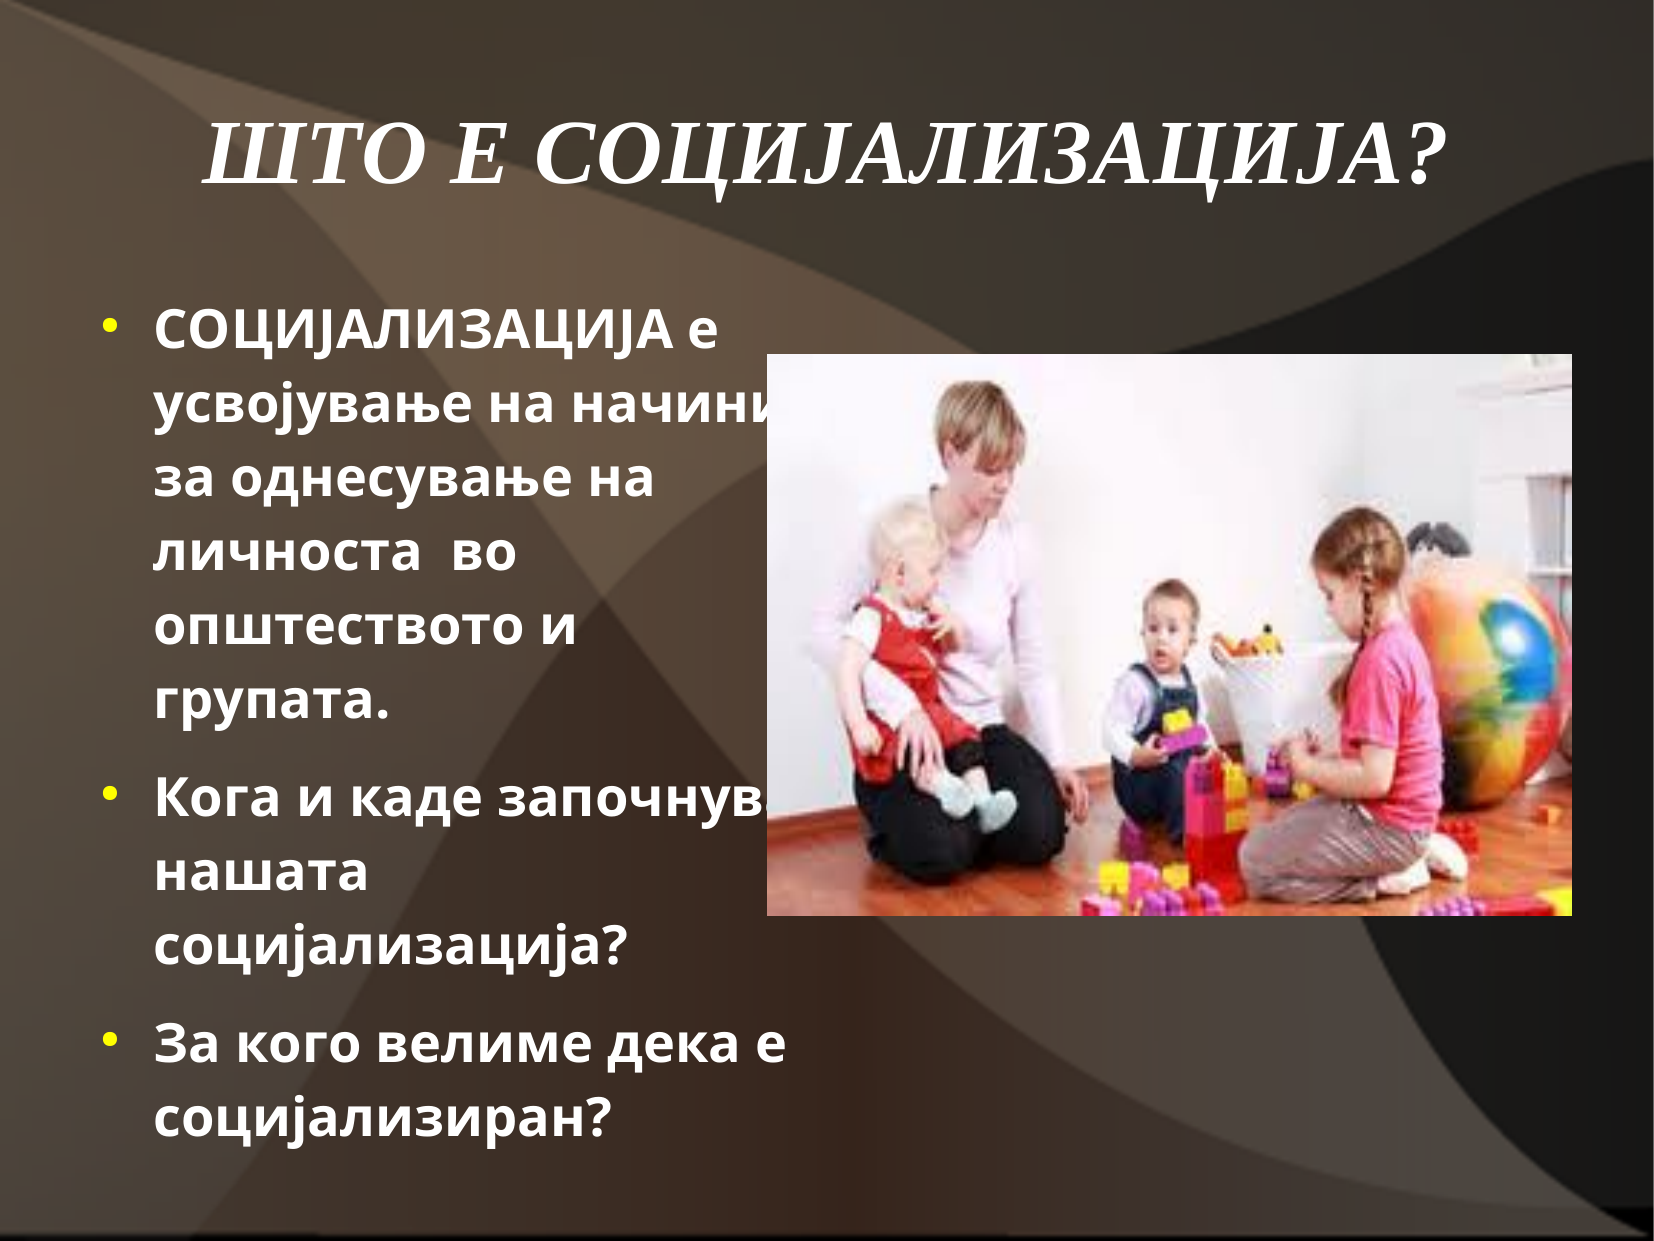

# ШТО Е СОЦИЈАЛИЗАЦИЈА?
СОЦИЈАЛИЗАЦИЈА е усвојување на начини за однесување на личноста во општеството и групата.
Кога и каде започнува нашата социјализација?
За кого велиме дека е социјализиран?